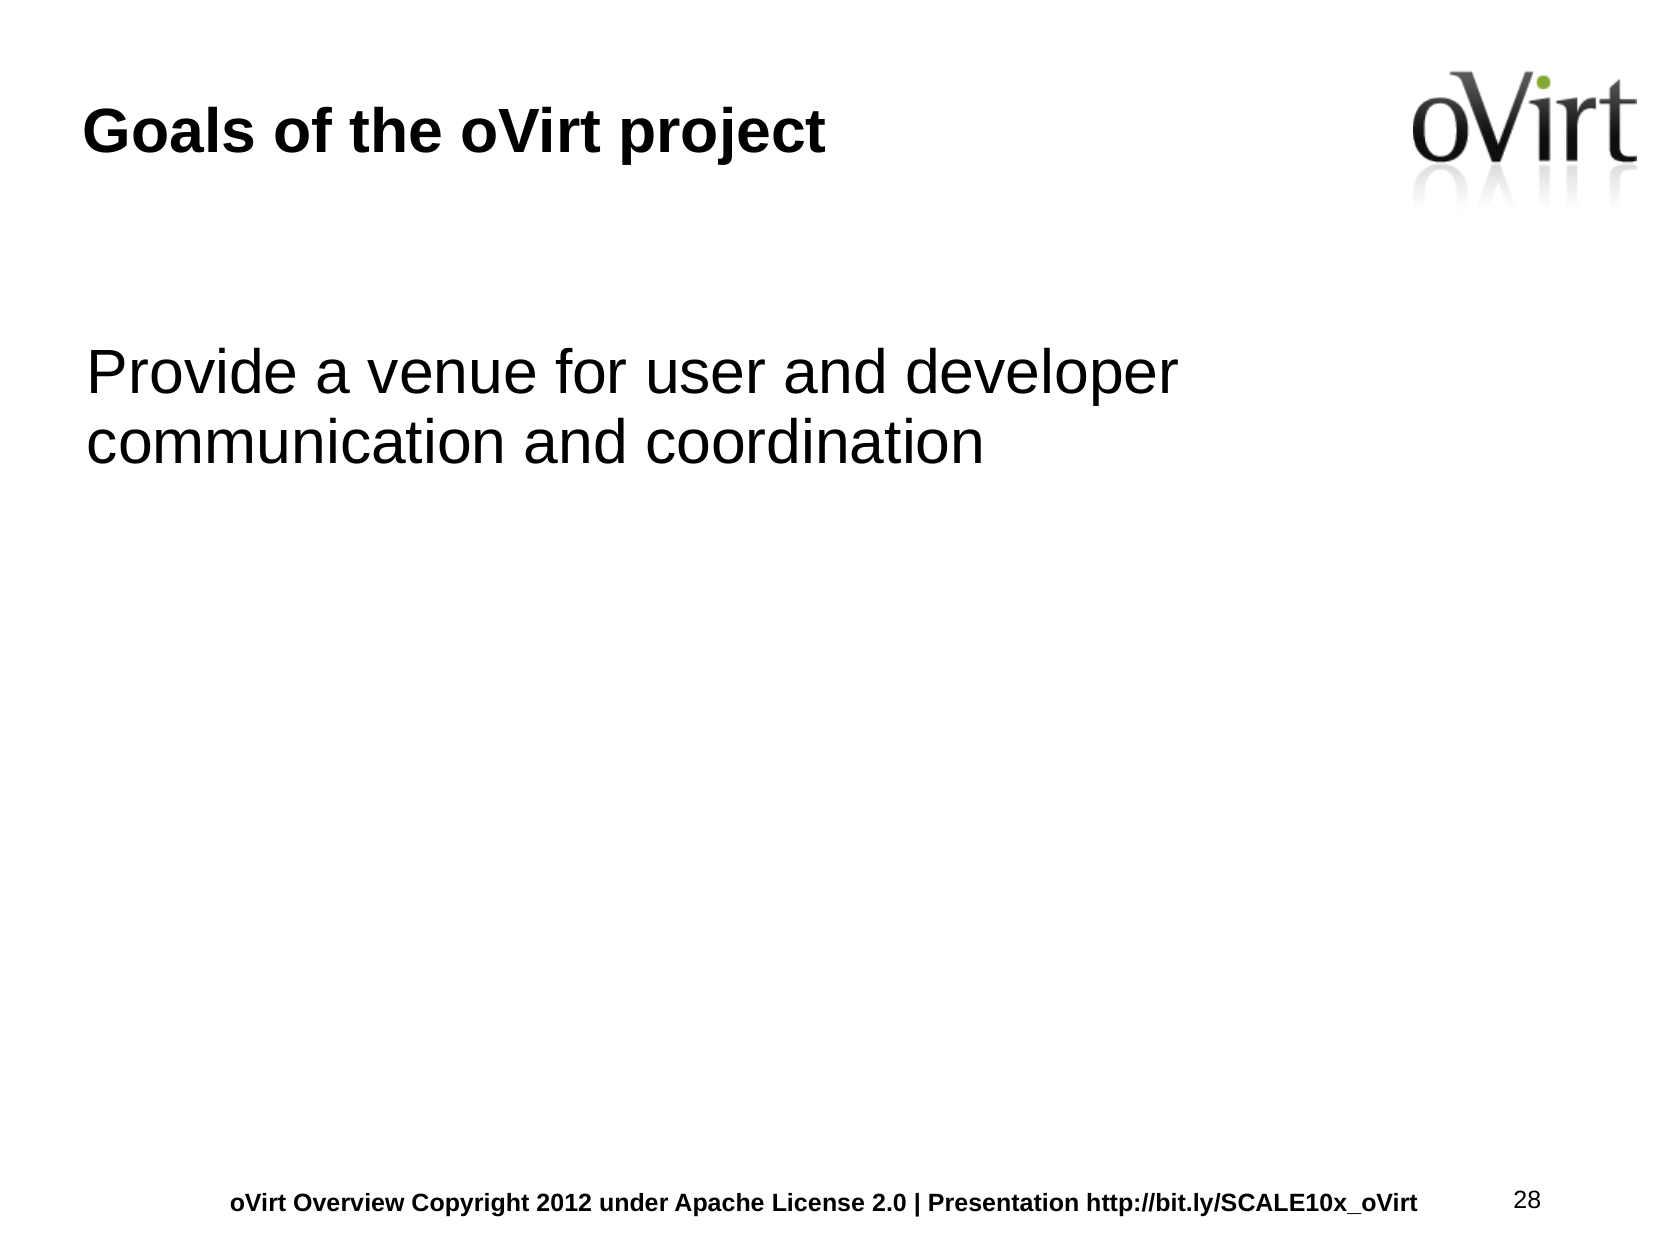

# Goals of the oVirt project
Provide a venue for user and developer communication and coordination